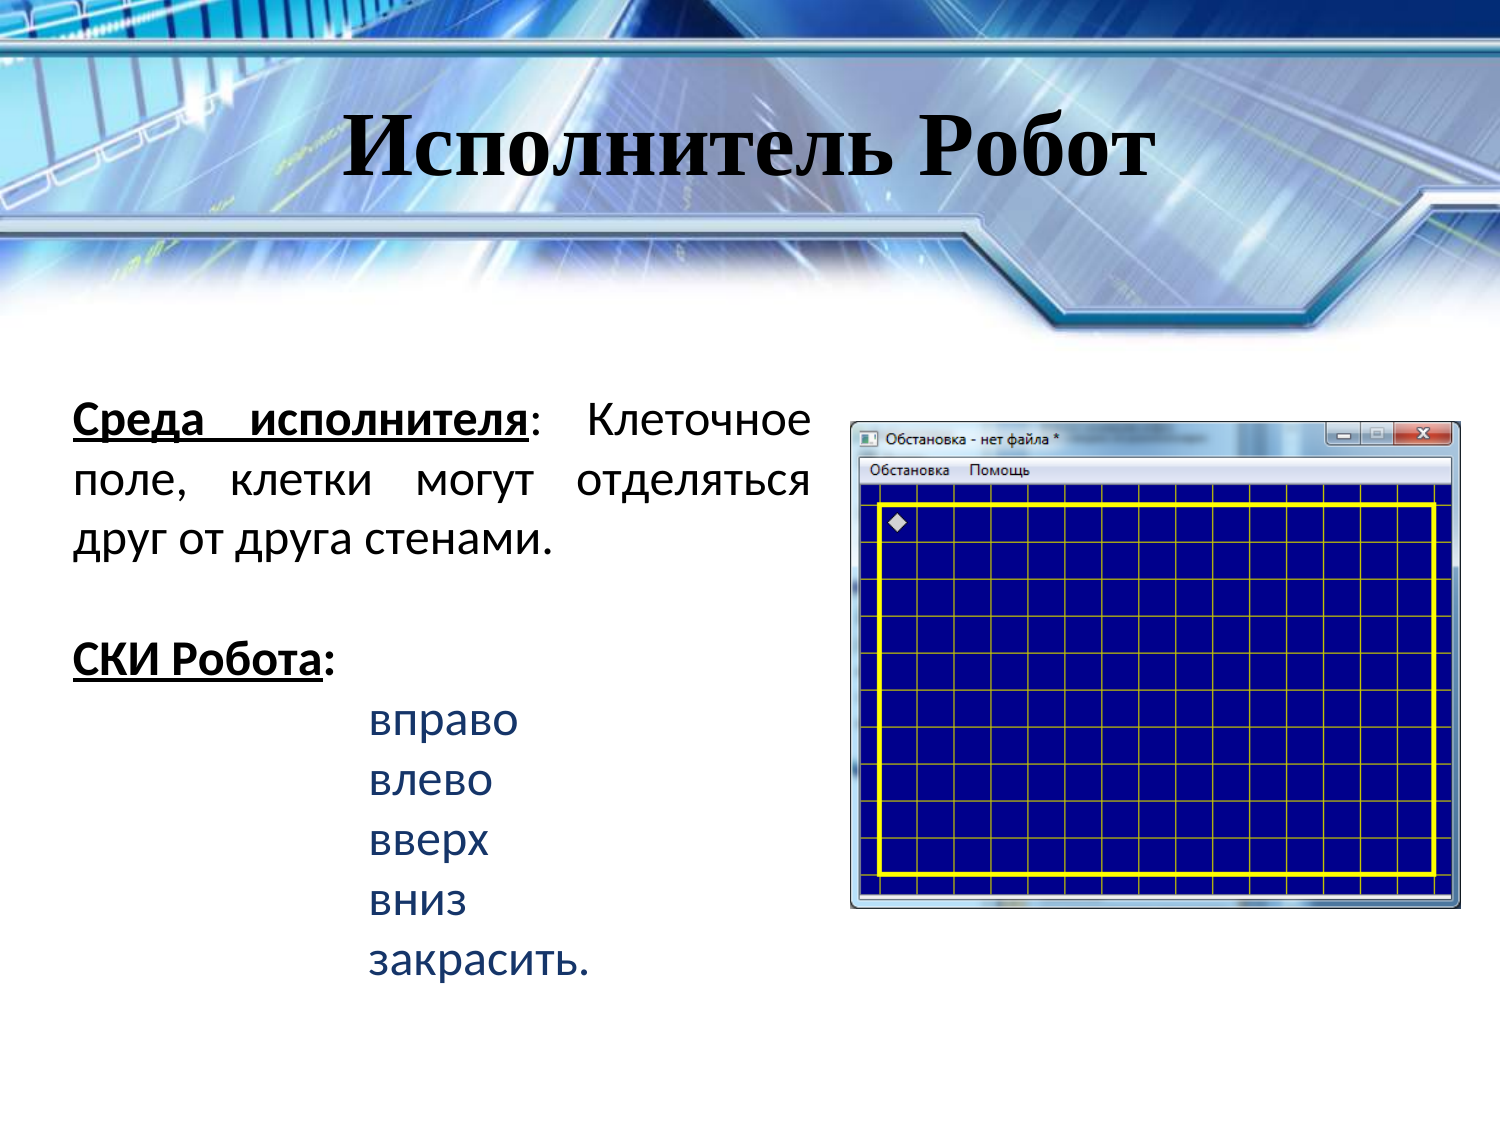

# Исполнитель Робот
Среда исполнителя: Клеточное поле, клетки могут отделяться друг от друга стенами.
СКИ Робота:
вправо
влево
вверх
вниз
закрасить.